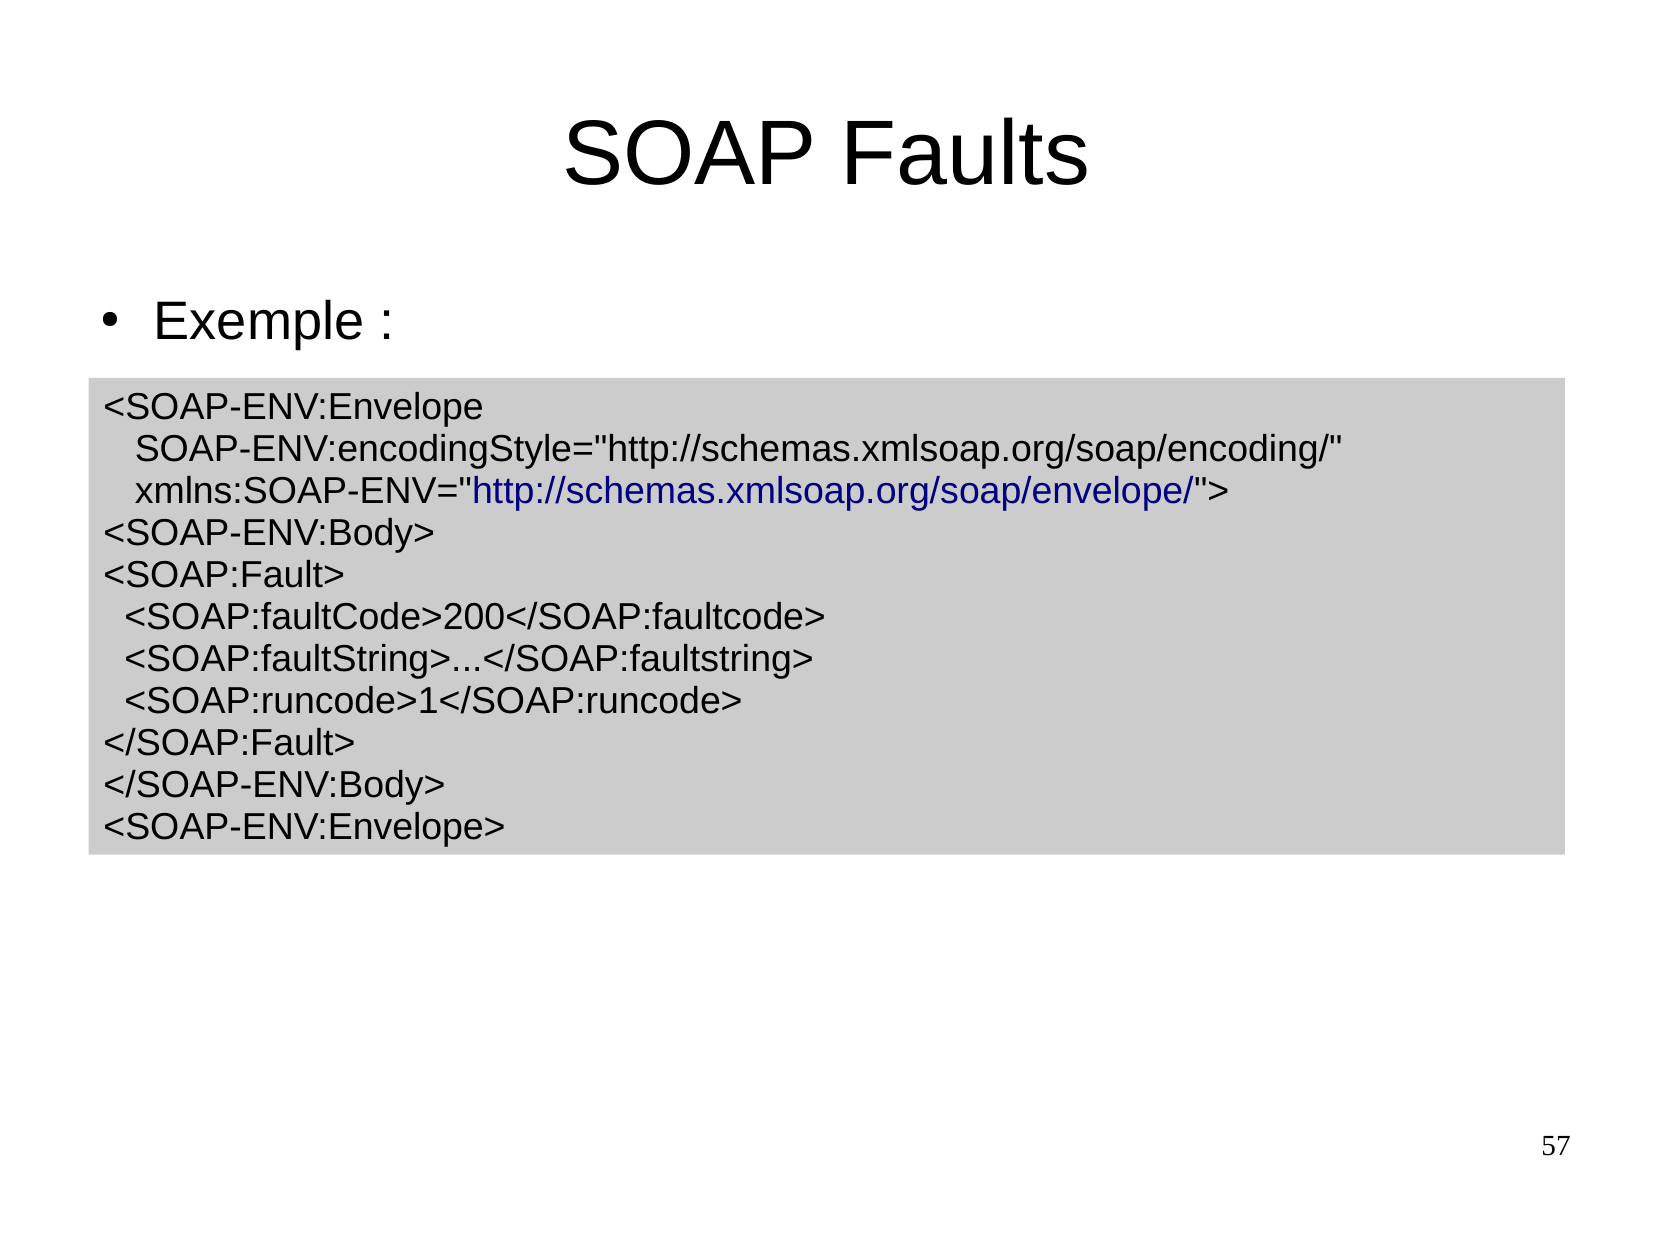

# SOAP Faults
Exemple :
<SOAP-ENV:Envelope
 SOAP-ENV:encodingStyle="http://schemas.xmlsoap.org/soap/encoding/"
 xmlns:SOAP-ENV="http://schemas.xmlsoap.org/soap/envelope/">
<SOAP-ENV:Body>
<SOAP:Fault>
 <SOAP:faultCode>200</SOAP:faultcode>
 <SOAP:faultString>...</SOAP:faultstring>
 <SOAP:runcode>1</SOAP:runcode>
</SOAP:Fault>
</SOAP-ENV:Body>
<SOAP-ENV:Envelope>
57